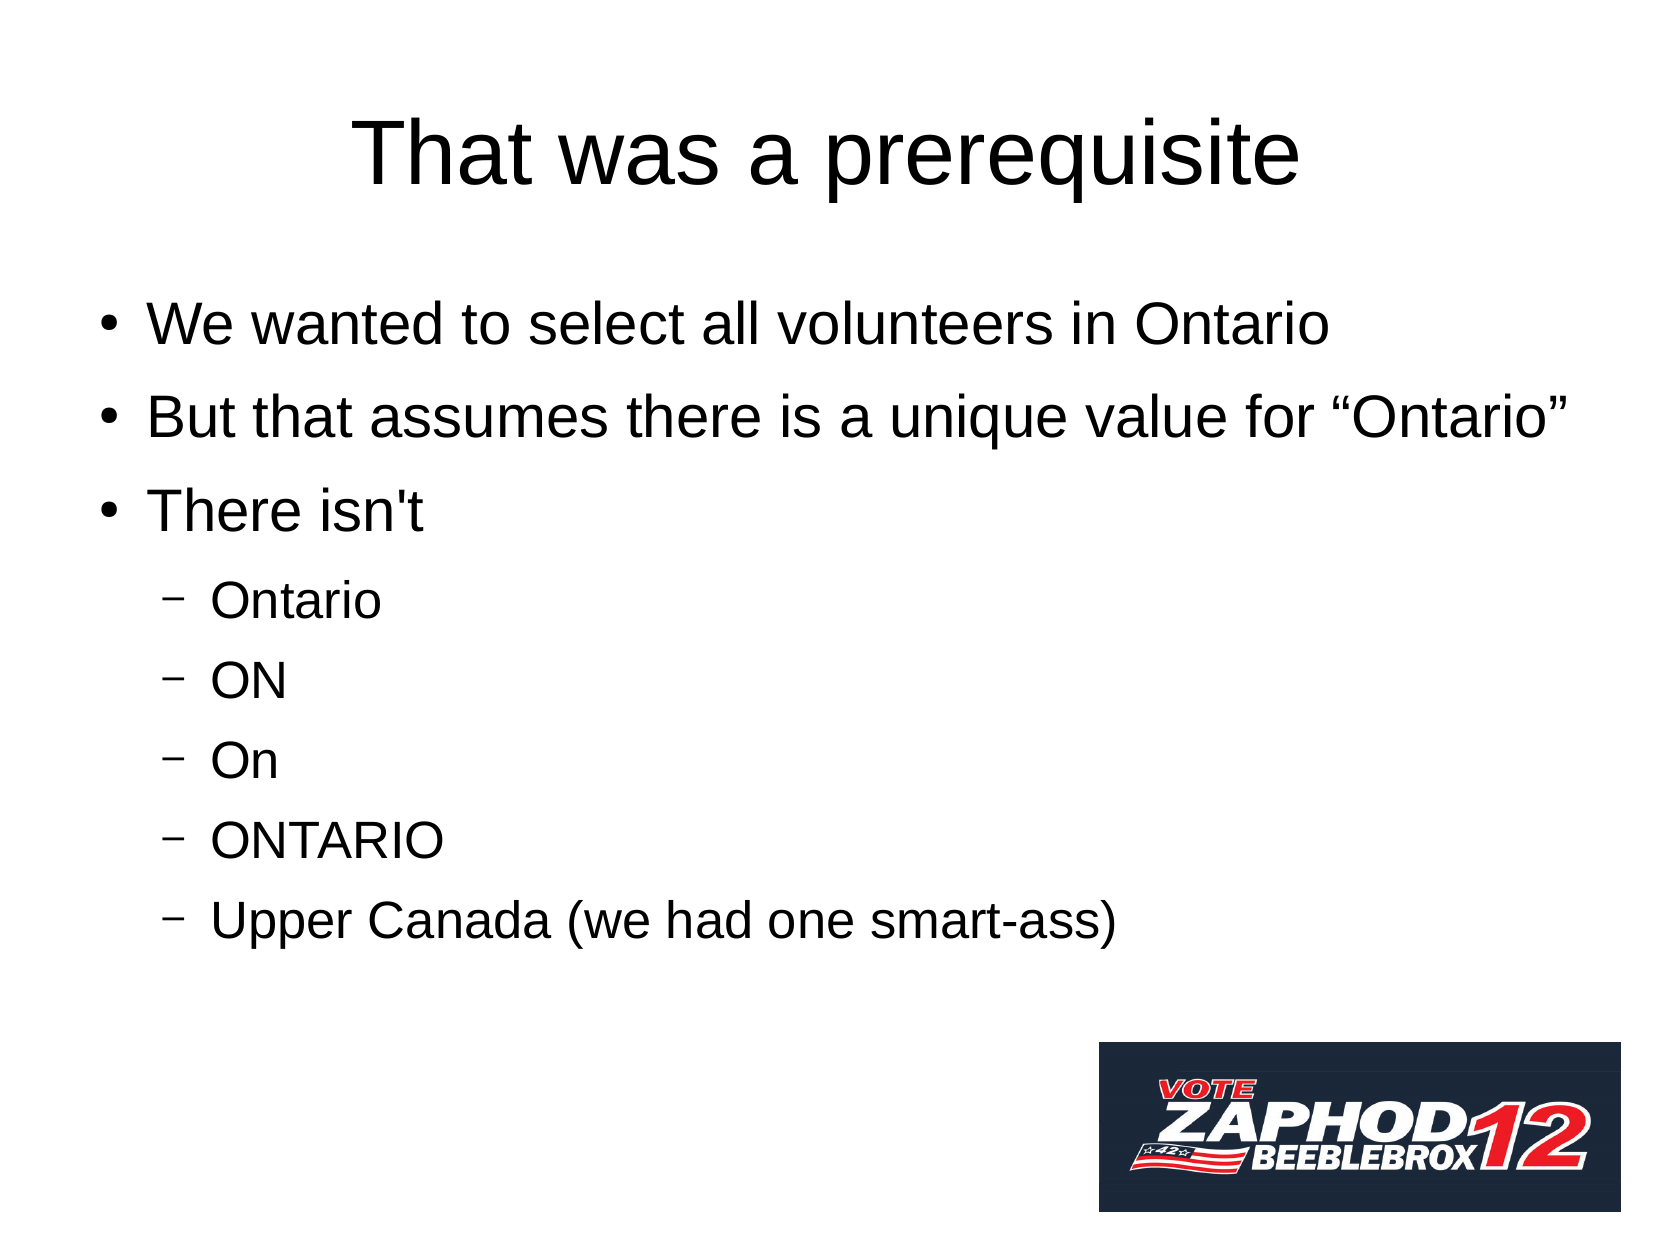

# That was a prerequisite
We wanted to select all volunteers in Ontario
But that assumes there is a unique value for “Ontario”
There isn't
Ontario
ON
On
ONTARIO
Upper Canada (we had one smart-ass)